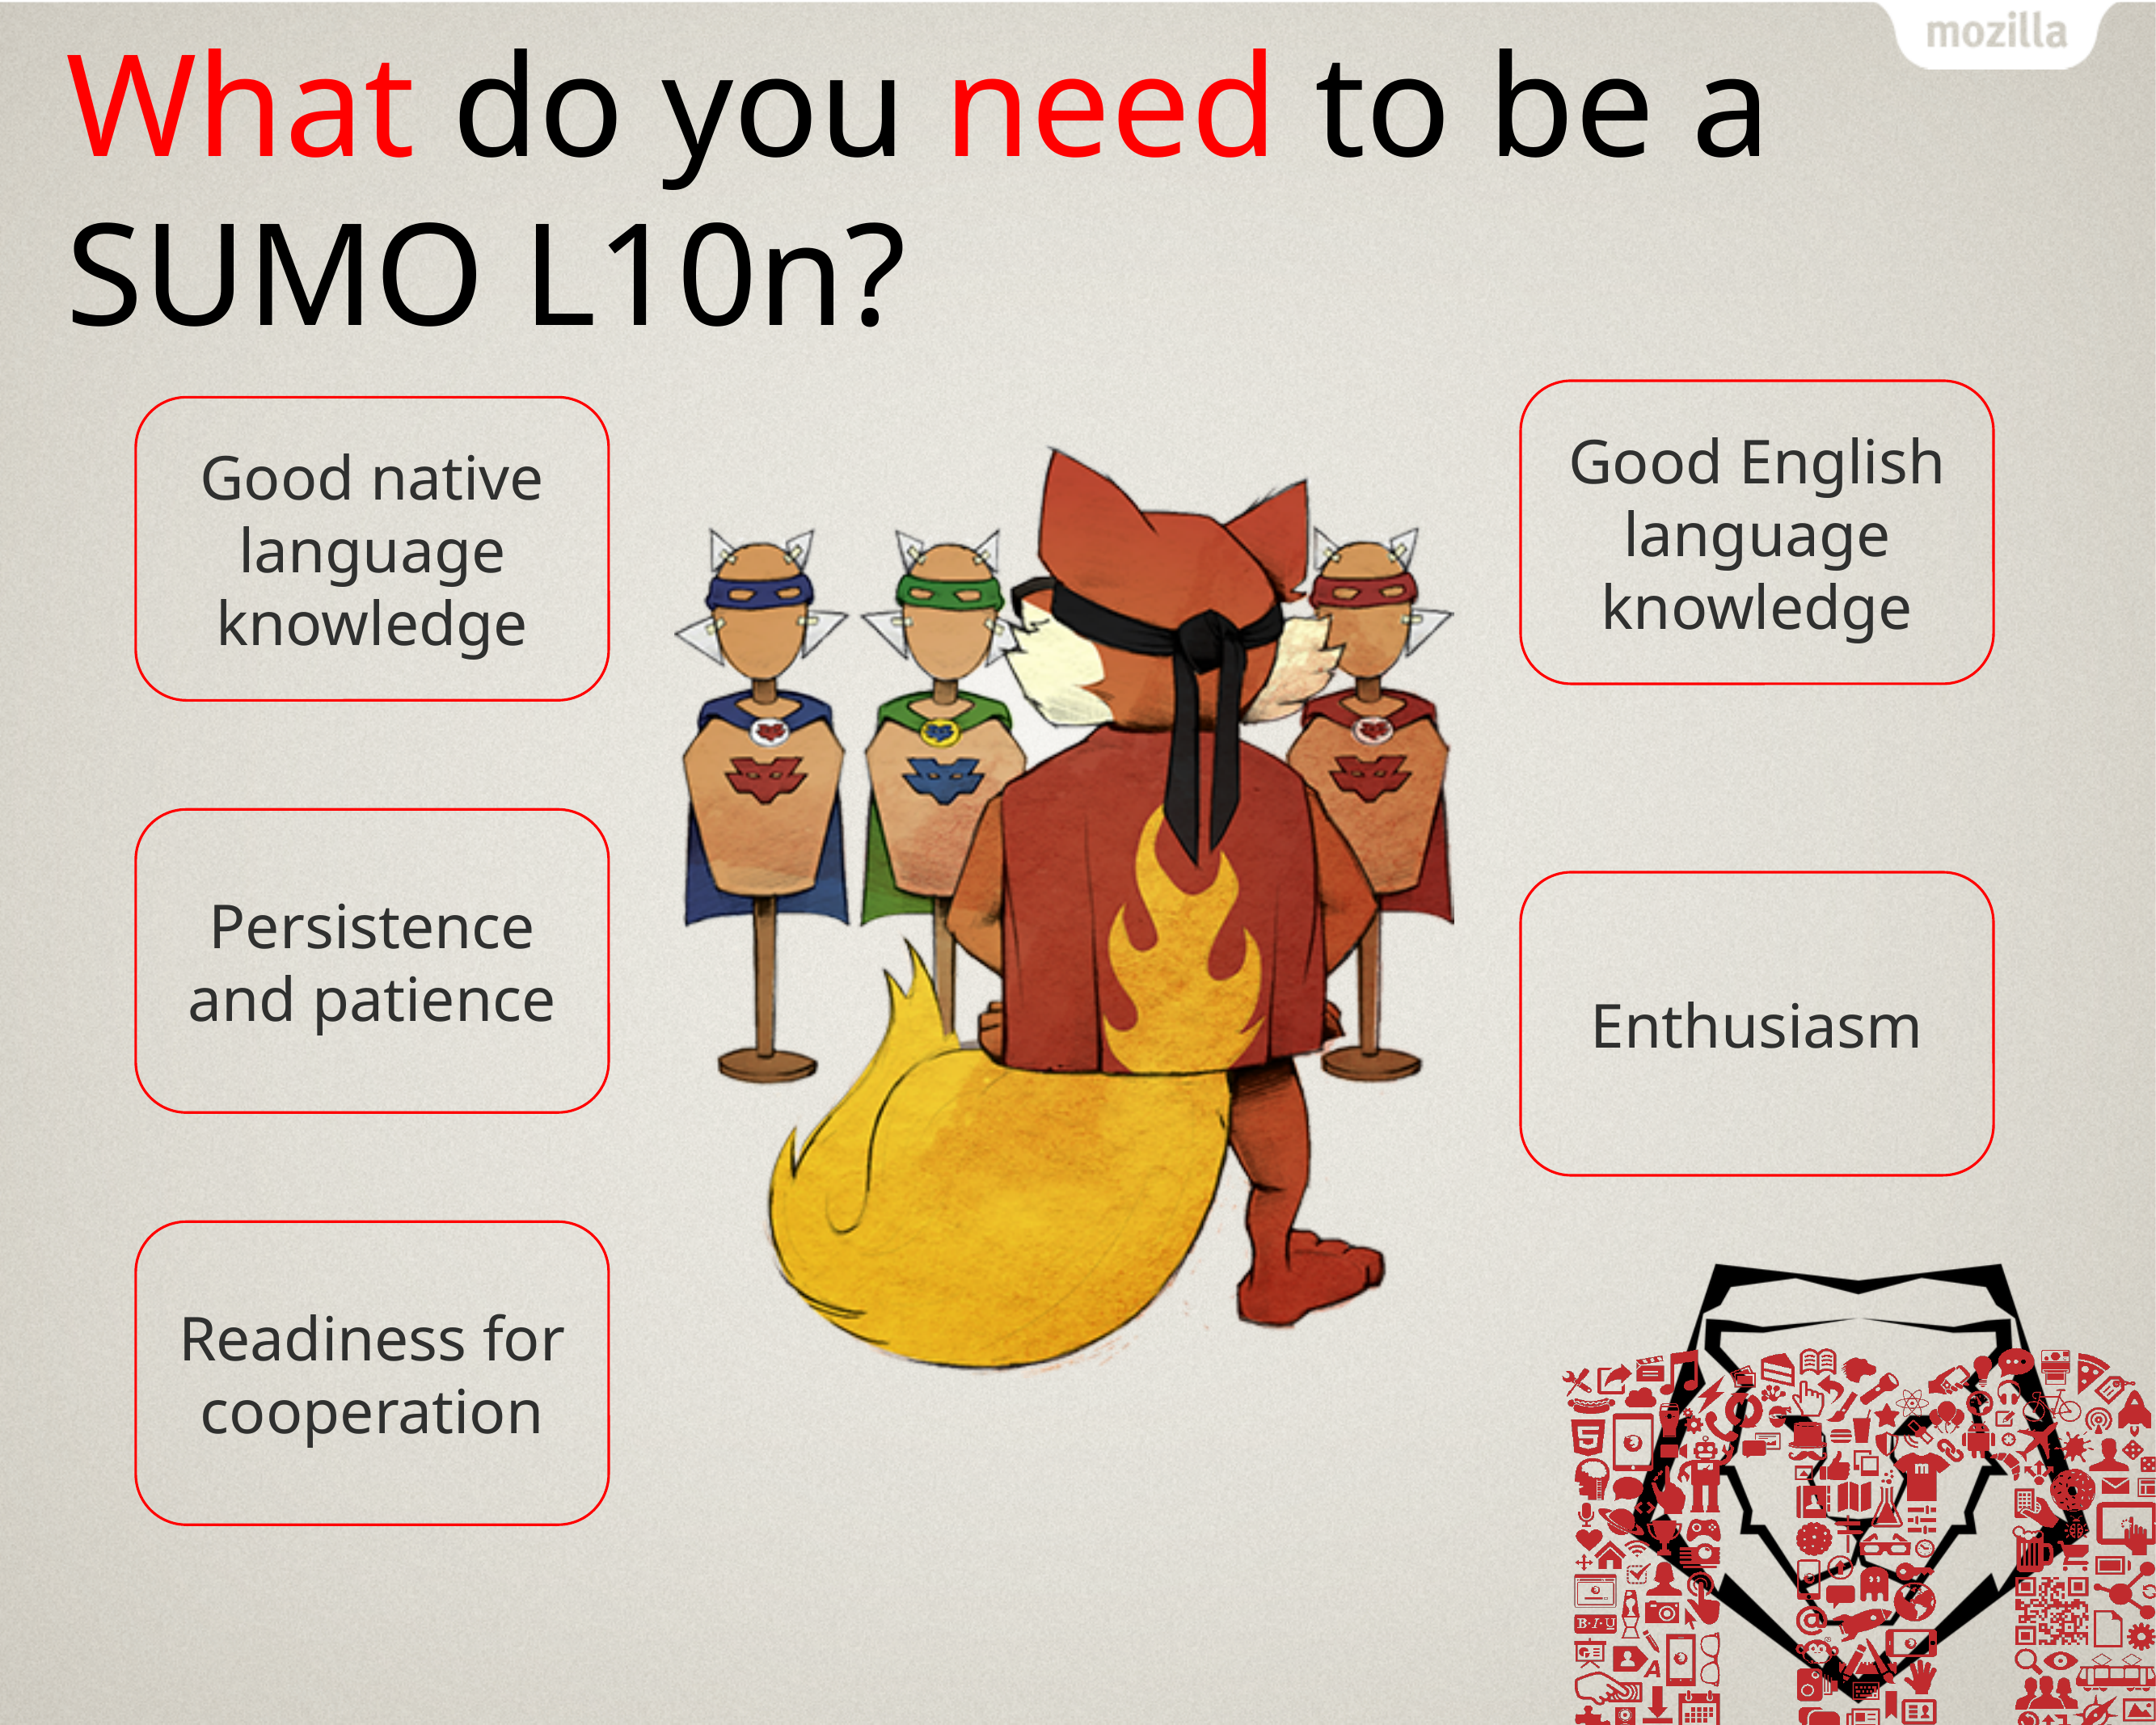

# What do you need to be a SUMO L10n?
Good English language knowledge
Good native language knowledge
Persistence and patience
Enthusiasm
Readiness for cooperation